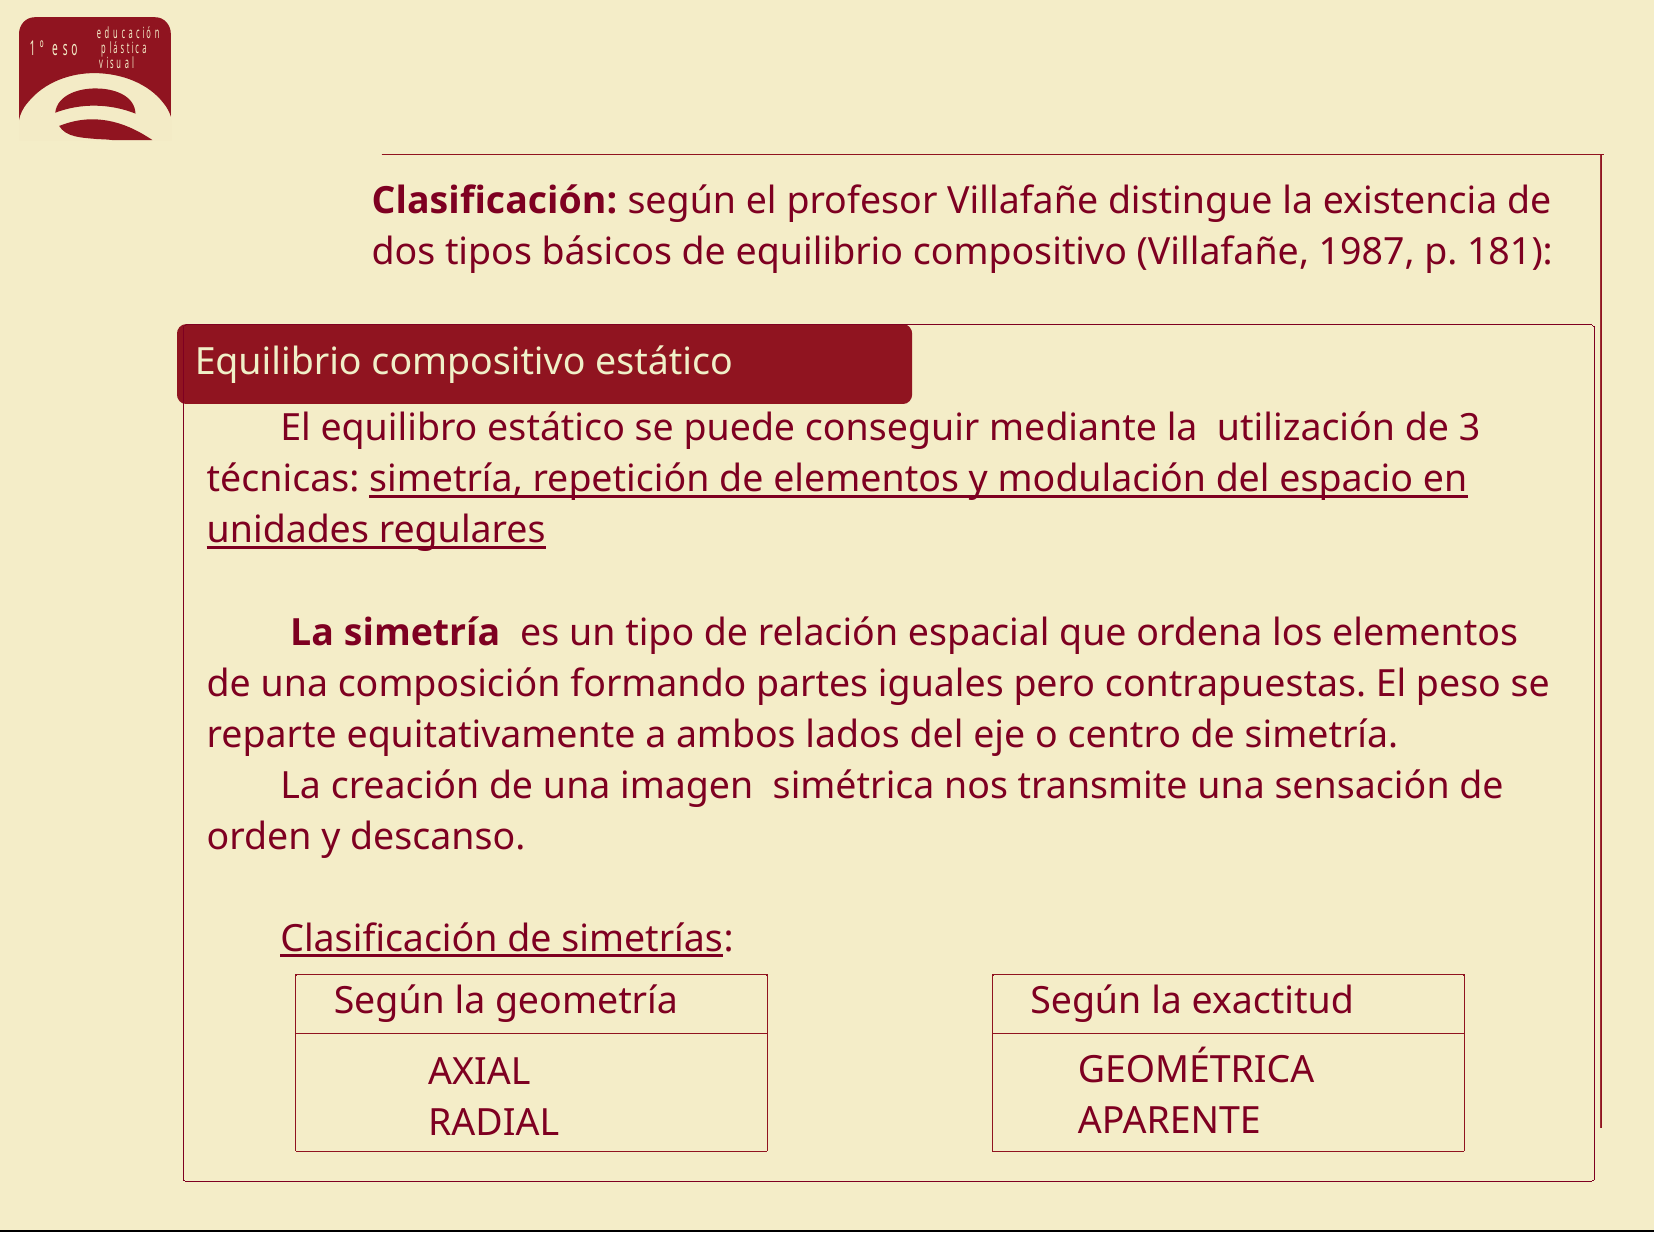

Clasificación: según el profesor Villafañe distingue la existencia de dos tipos básicos de equilibrio compositivo (Villafañe, 1987, p. 181):
#
Equilibrio compositivo estático
	El equilibro estático se puede conseguir mediante la utilización de 3 técnicas: simetría, repetición de elementos y modulación del espacio en unidades regulares
	 La simetría es un tipo de relación espacial que ordena los elementos de una composición formando partes iguales pero contrapuestas. El peso se reparte equitativamente a ambos lados del eje o centro de simetría.
 	La creación de una imagen simétrica nos transmite una sensación de orden y descanso.
	Clasificación de simetrías:
Según la geometría
Según la exactitud
GEOMÉTRICA
APARENTE
AXIAL
RADIAL